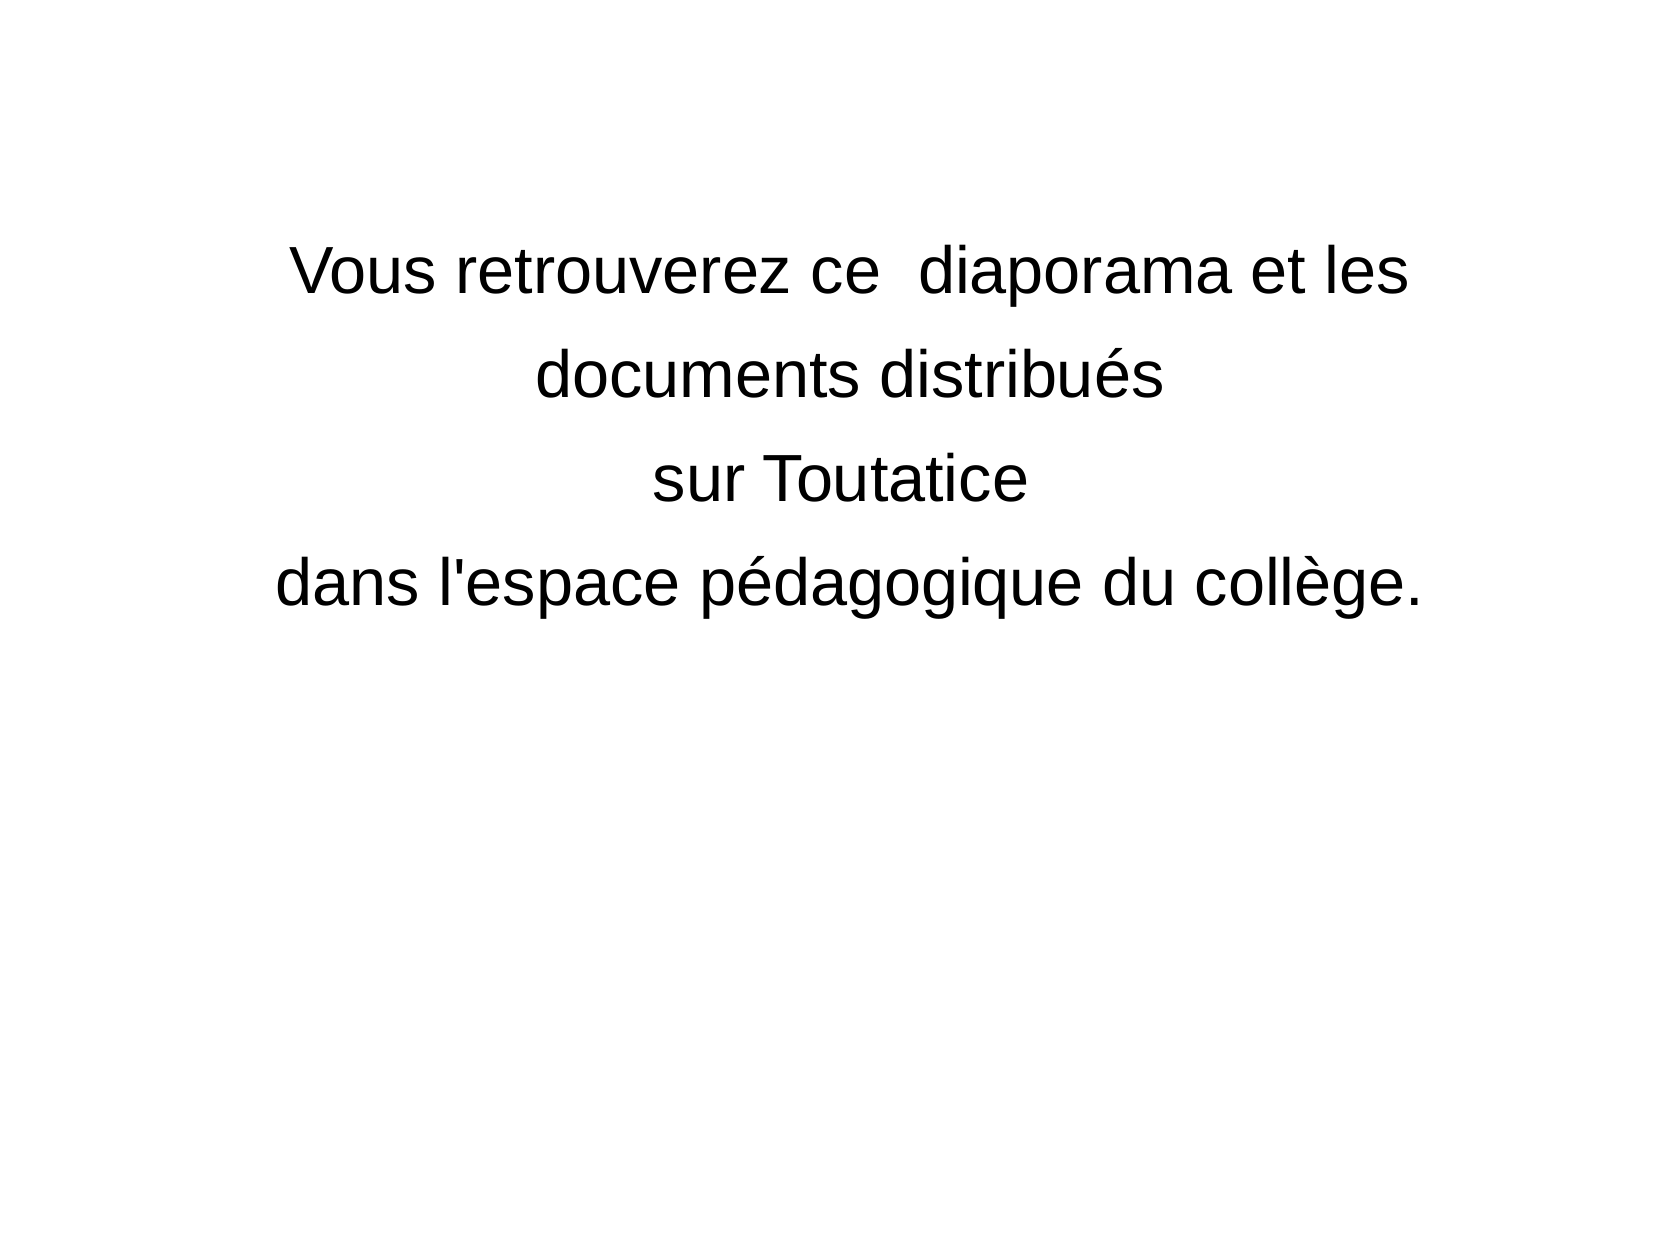

# Vous retrouverez ce diaporama et les
 documents distribués
sur Toutatice
dans l'espace pédagogique du collège.